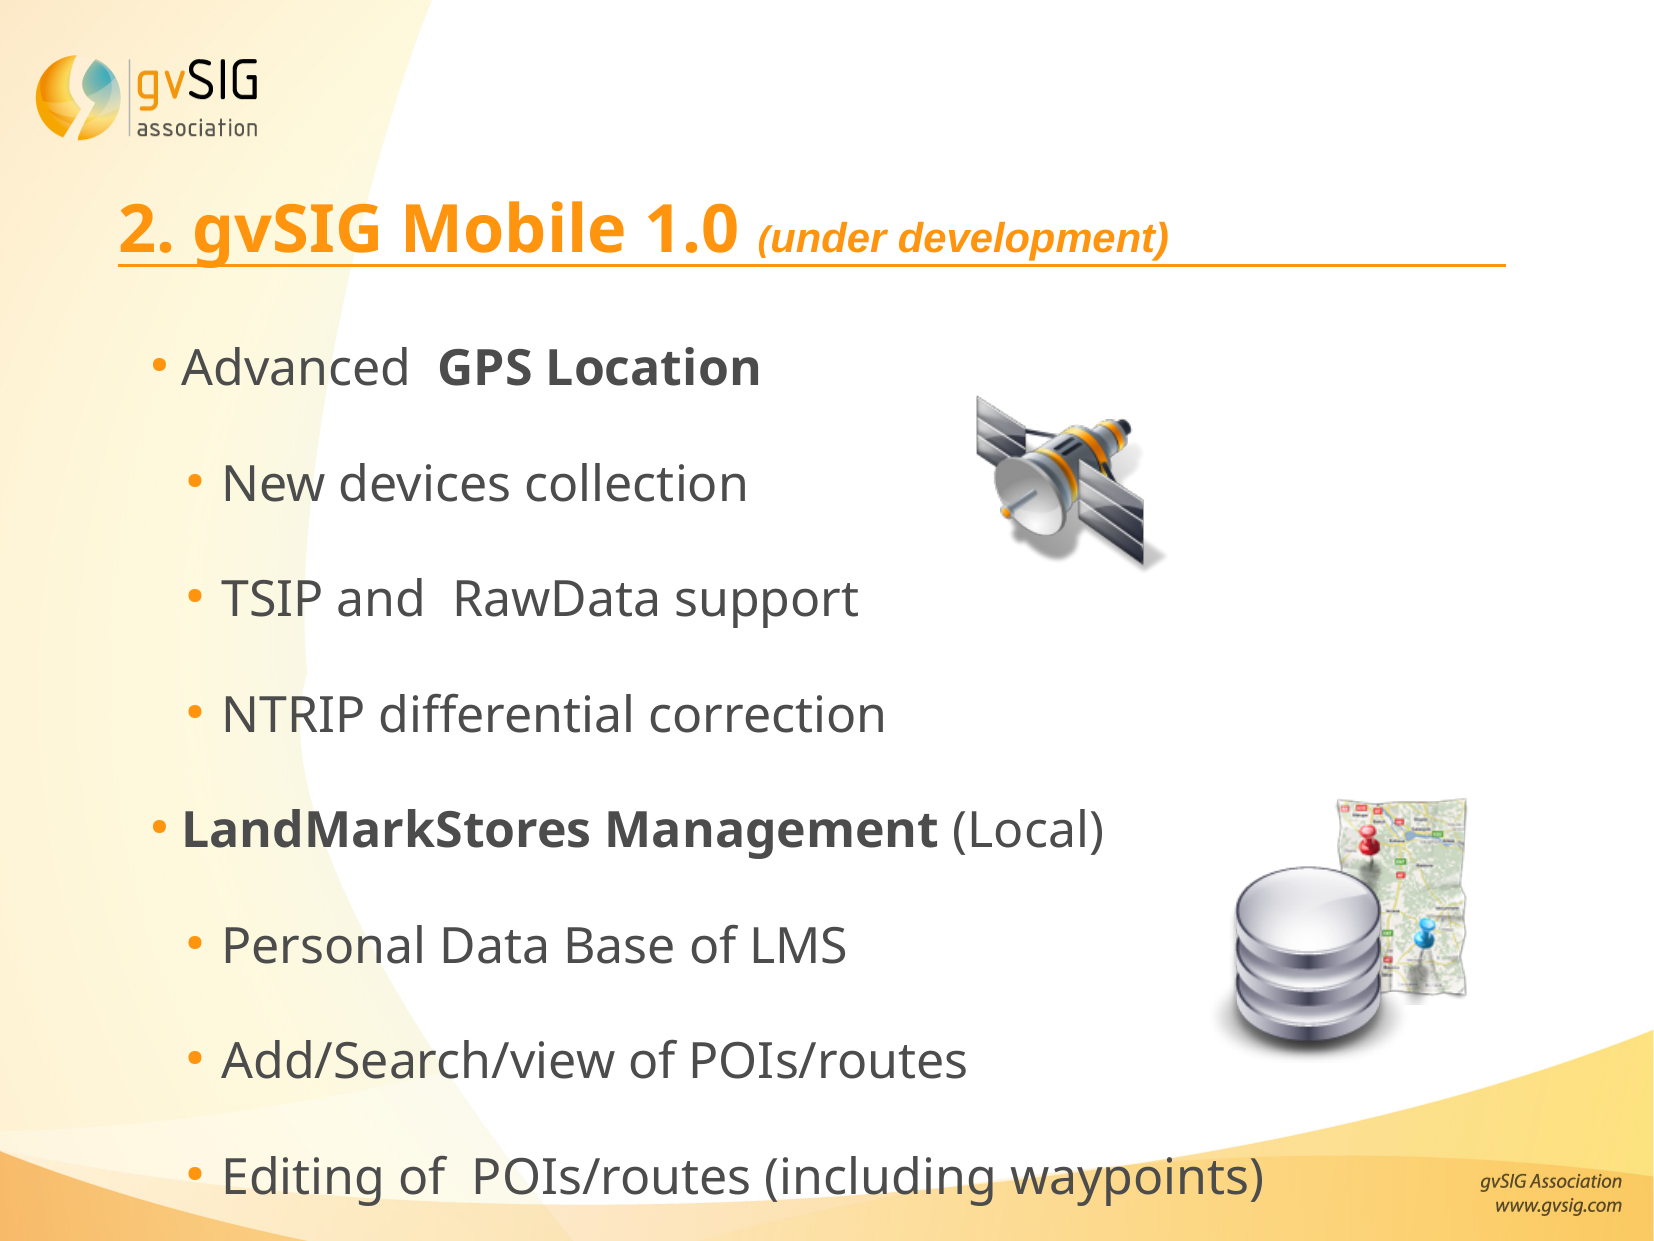

# 2. gvSIG Mobile 1.0 (under development)
 Advanced GPS Location
New devices collection
TSIP and RawData support
NTRIP differential correction
 LandMarkStores Management (Local)
Personal Data Base of LMS
Add/Search/view of POIs/routes
Editing of POIs/routes (including waypoints)